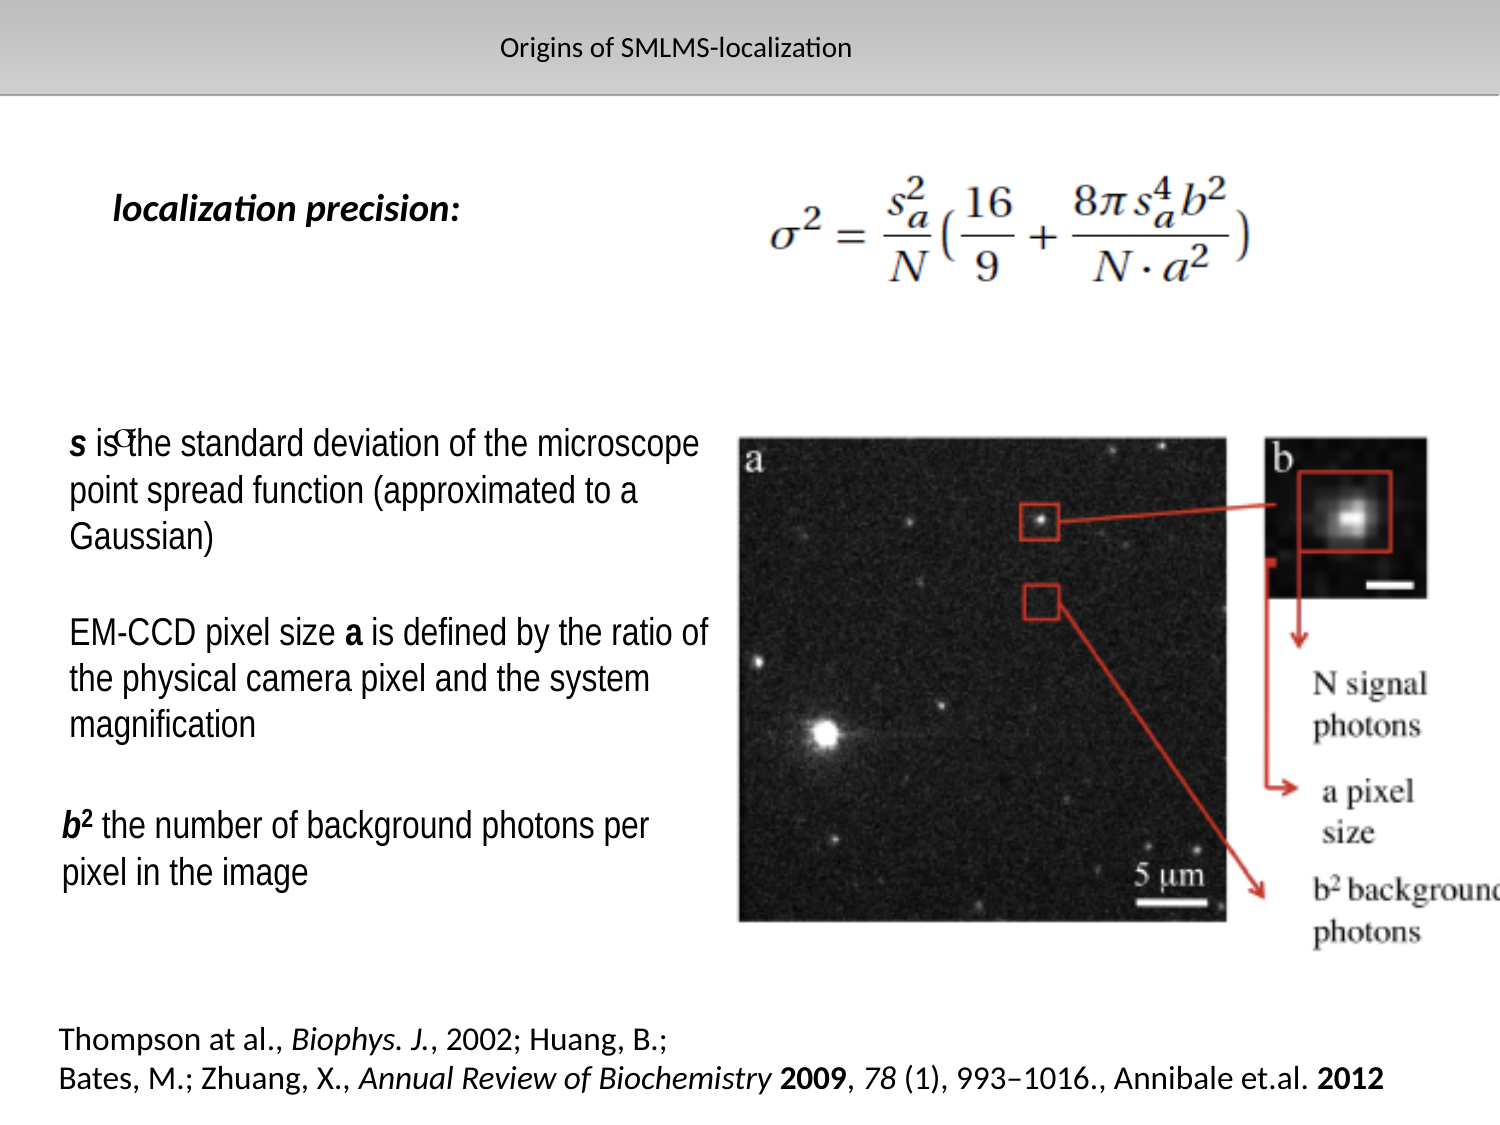

# Origins of SMLMS-localization
localization precision:
s is the standard deviation of the microscope point spread function (approximated to a Gaussian)
EM-CCD pixel size a is defined by the ratio of the physical camera pixel and the system magnification
b2 the number of background photons per pixel in the image
Thompson at al., Biophys. J., 2002; Huang, B.;
Bates, M.; Zhuang, X., Annual Review of Biochemistry 2009, 78 (1), 993–1016., Annibale et.al. 2012